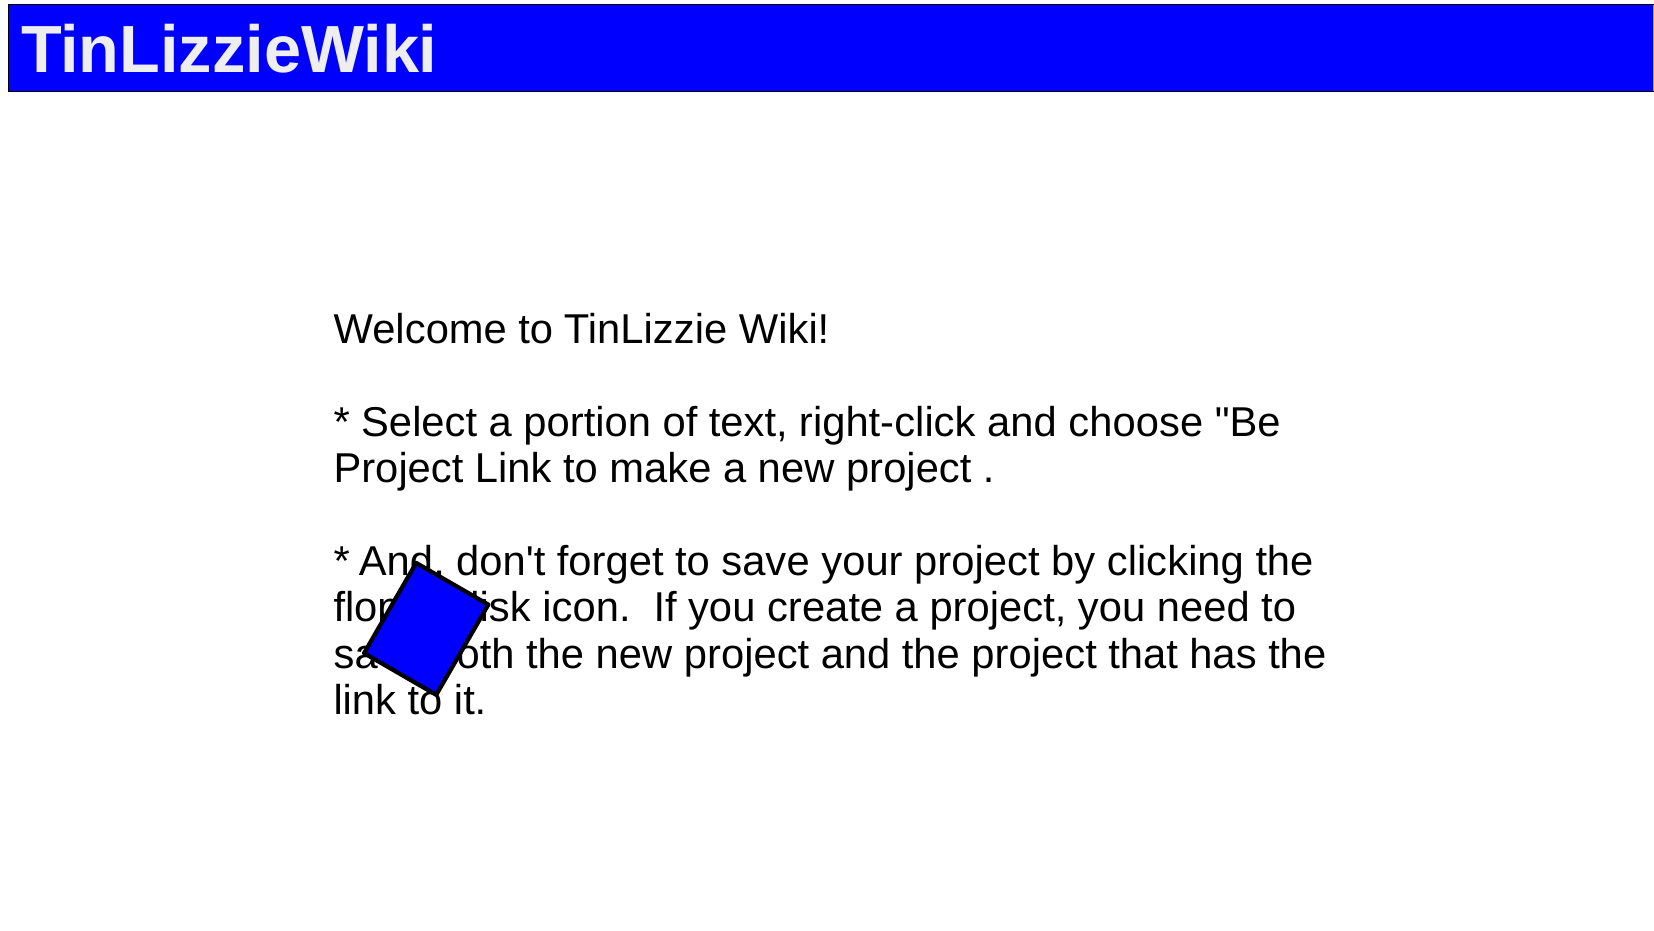

TinLizzieWiki
Welcome to TinLizzie Wiki!
* Select a portion of text, right-click and choose "Be Project Link to make a new project .
* And, don't forget to save your project by clicking the floppy disk icon. If you create a project, you need to save both the new project and the project that has the link to it.